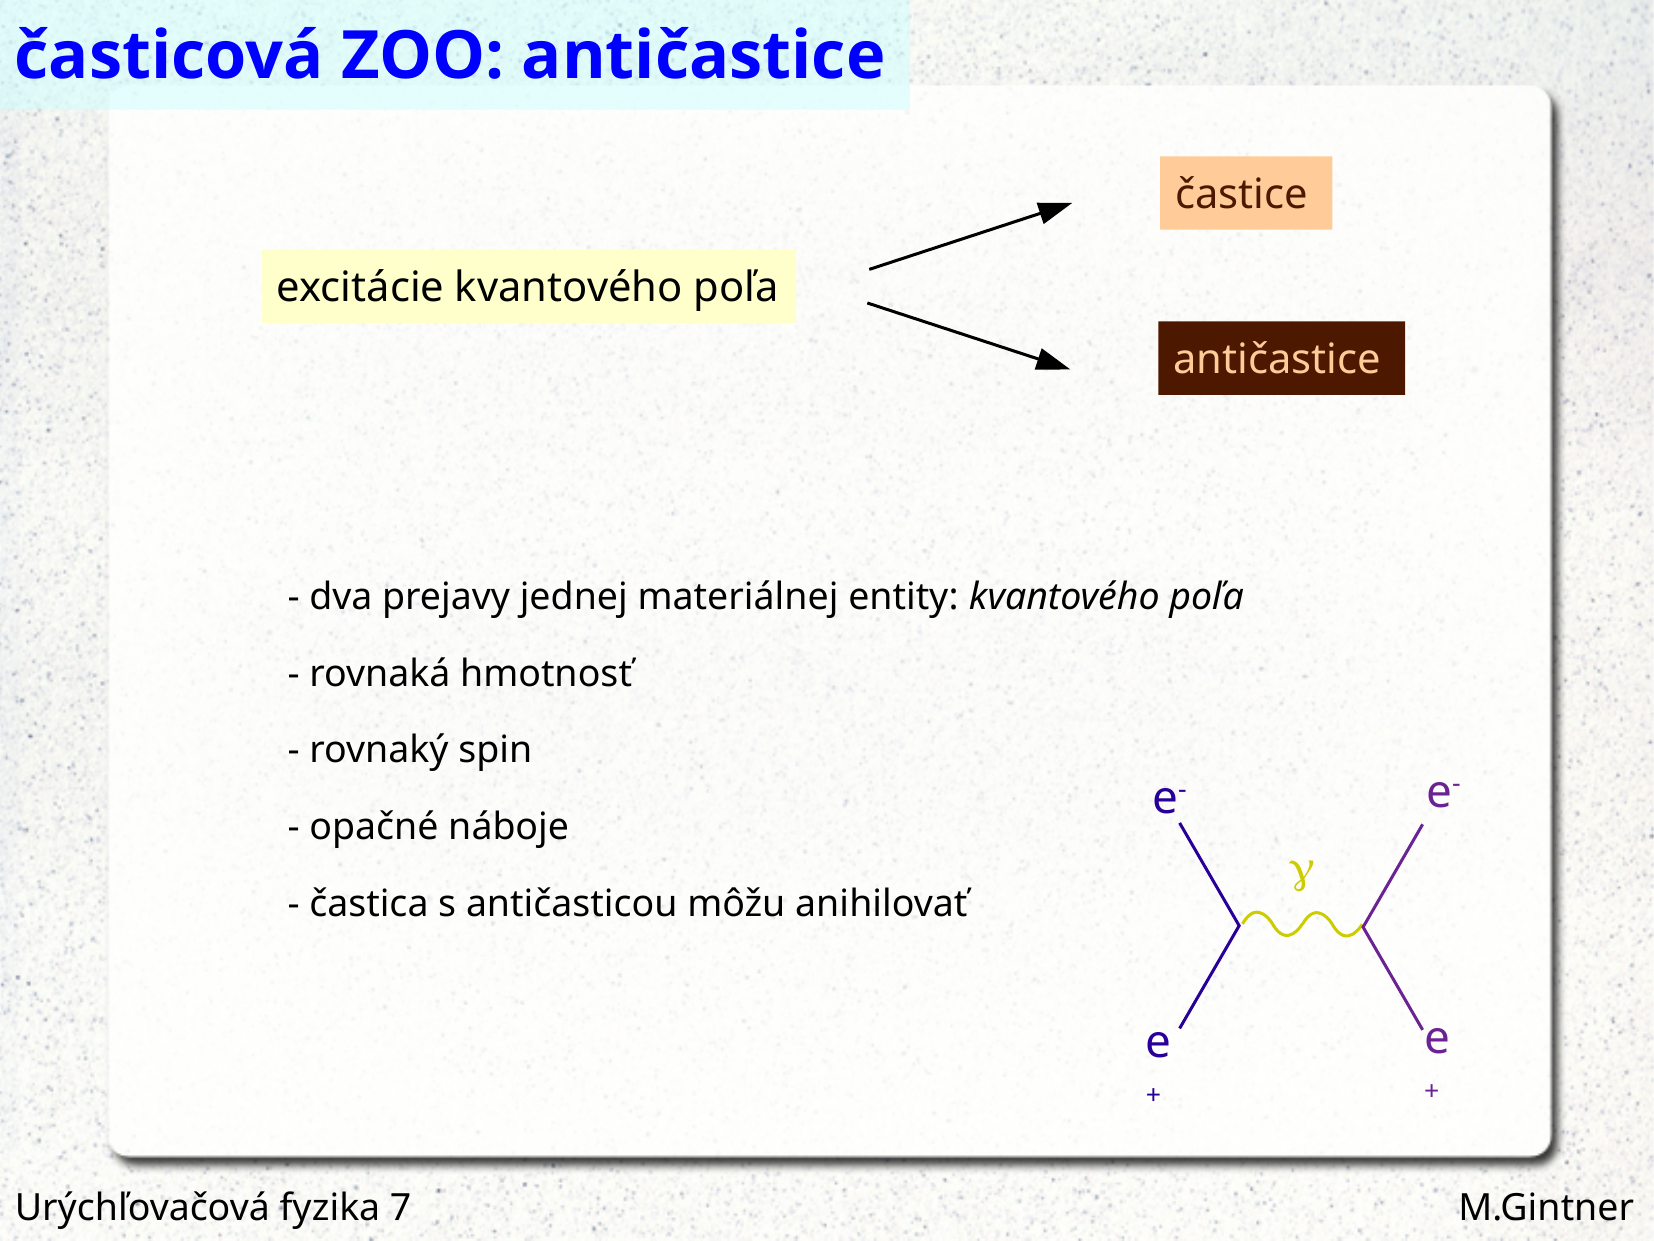

časticová ZOO: antičastice
častice
excitácie kvantového poľa
antičastice
- dva prejavy jednej materiálnej entity: kvantového poľa
- rovnaká hmotnosť
- rovnaký spin
- opačné náboje
- častica s antičasticou môžu anihilovať
e-
e-
g
e+
e+
Urýchľovačová fyzika 7
M.Gintner